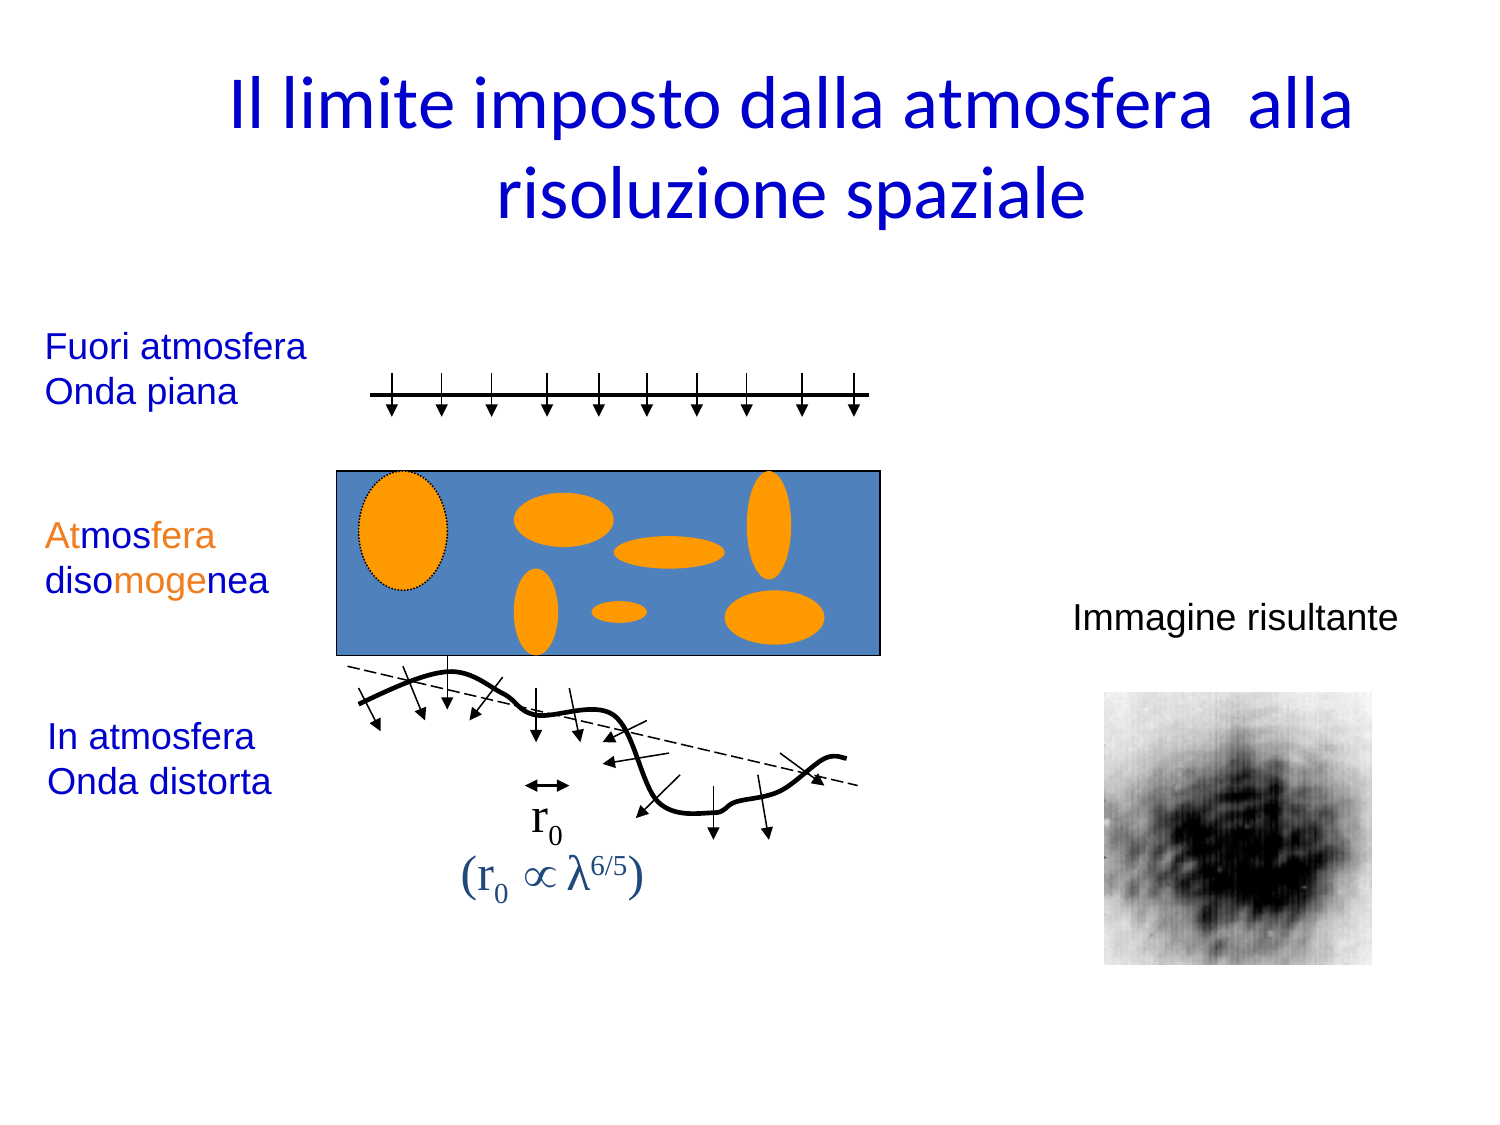

# Il limite imposto dalla atmosfera alla risoluzione spaziale
Fuori atmosfera
Onda piana
r0
(r0  λ6/5)
Atmosfera
disomogenea
Immagine risultante
In atmosfera
Onda distorta